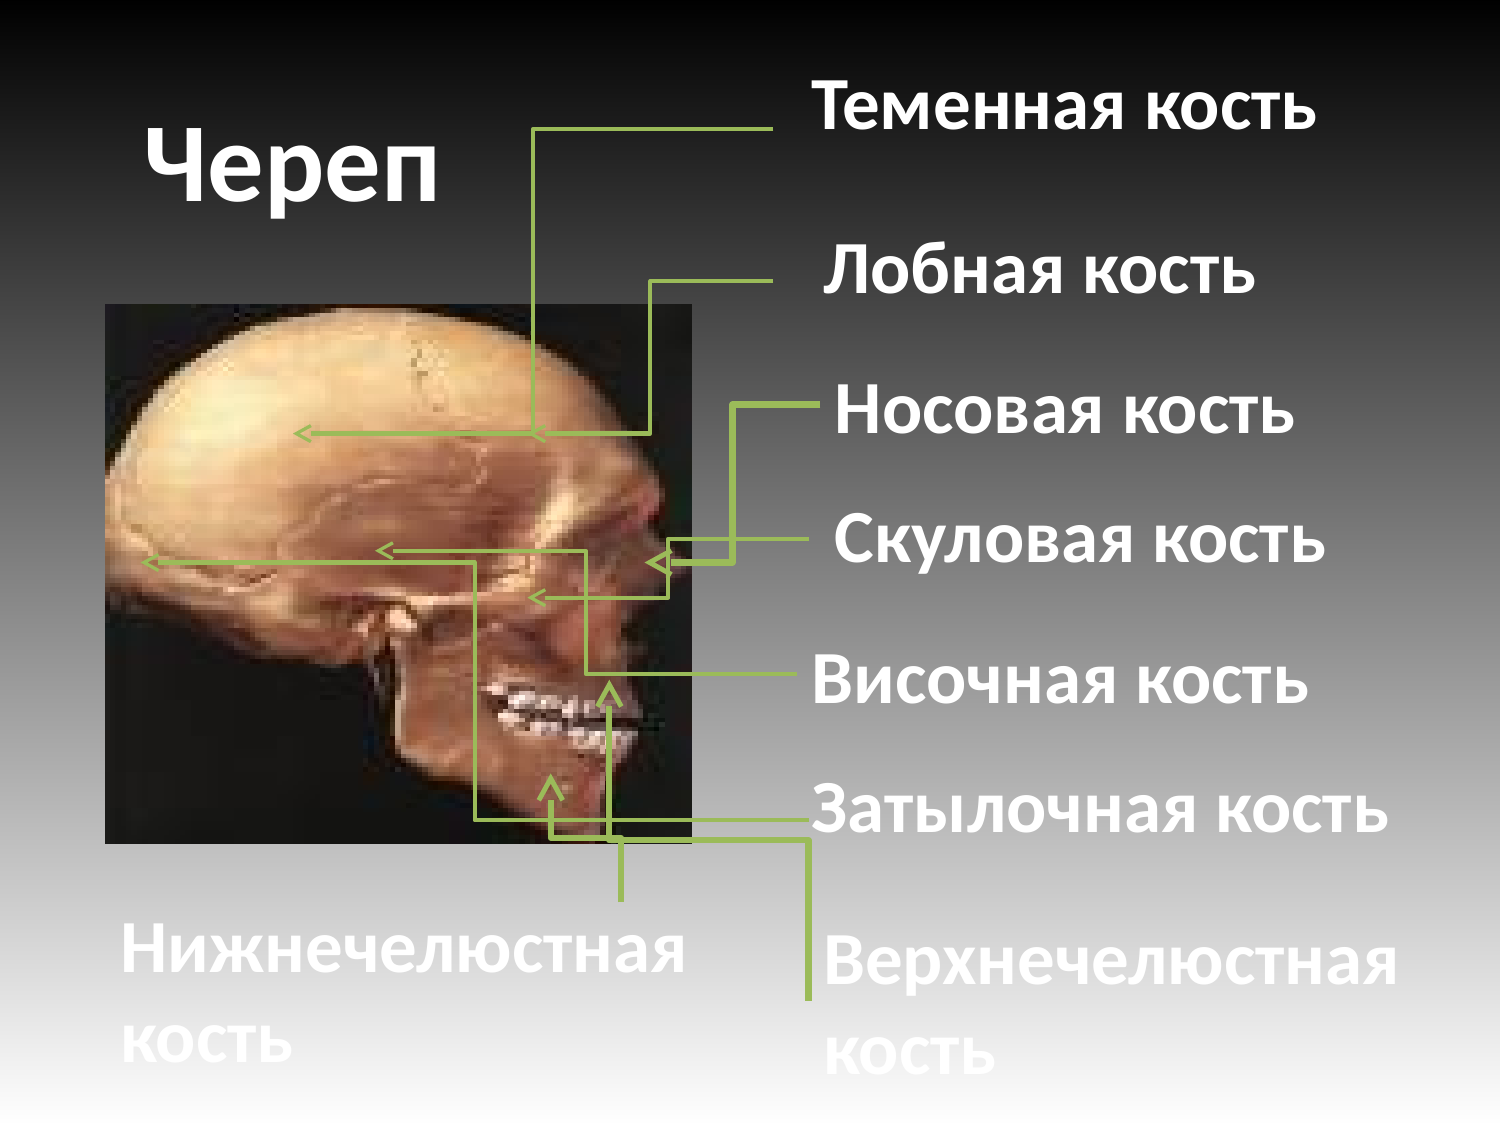

Теменная кость
Череп
Лобная кость
Носовая кость
Скуловая кость
Височная кость
Затылочная кость
Нижнечелюстная кость
Верхнечелюстная кость